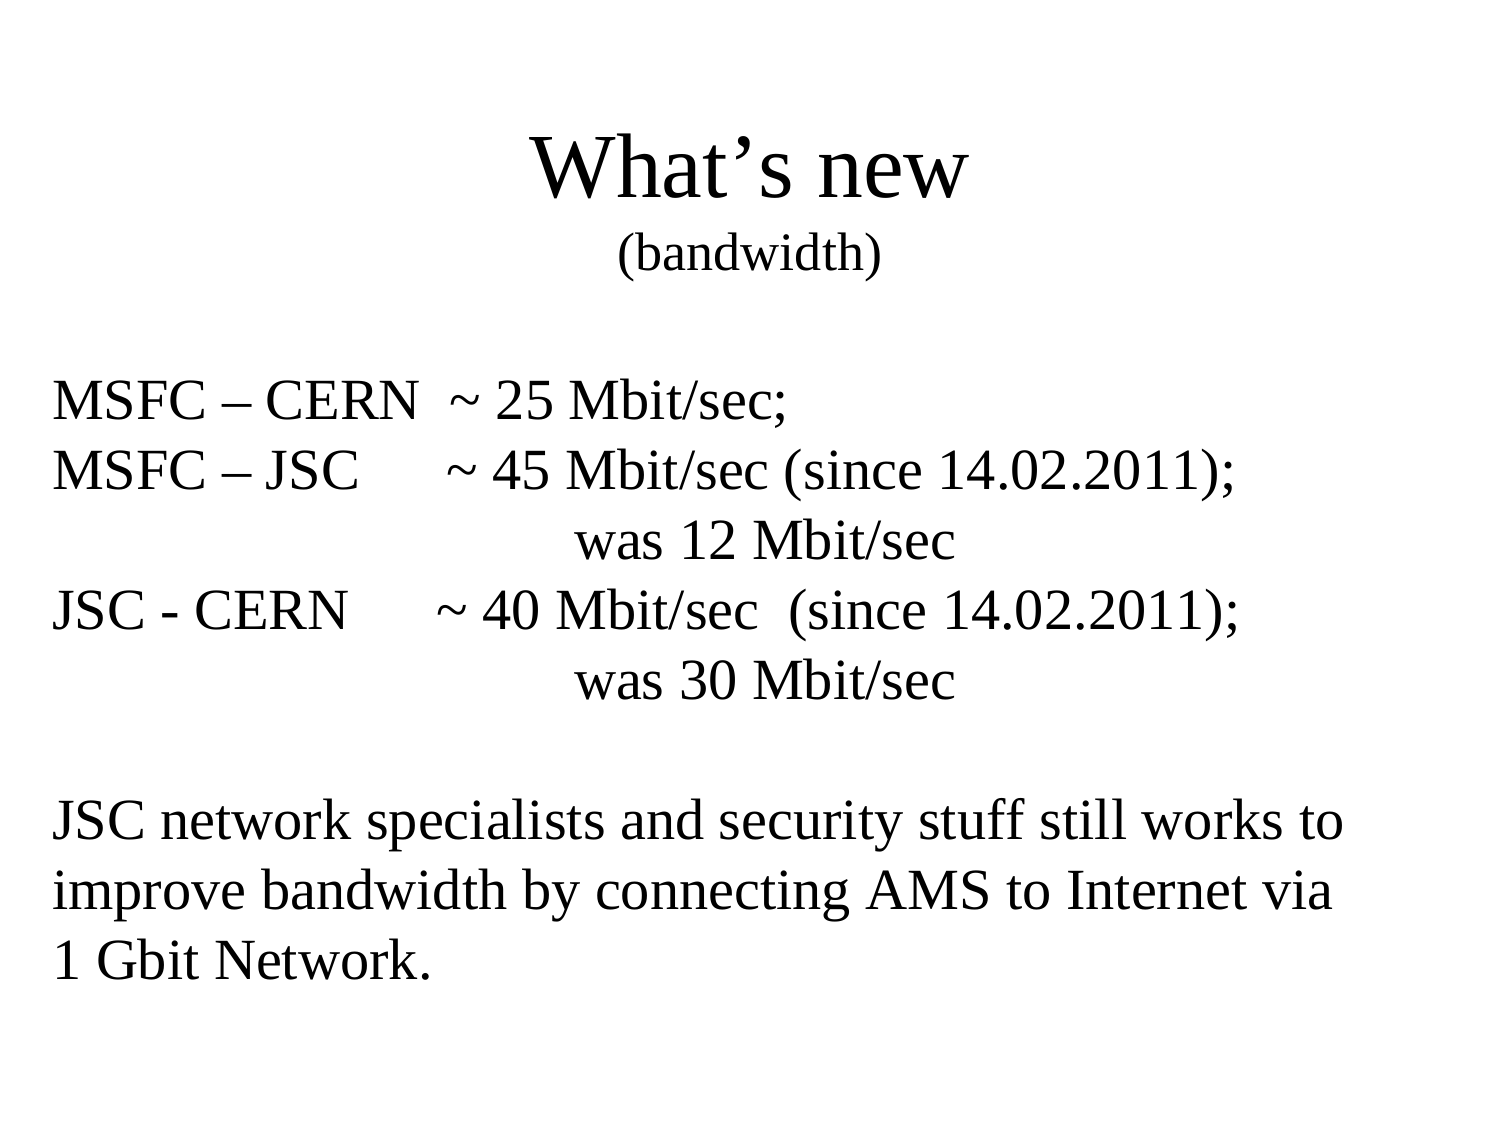

# What’s new (bandwidth)
MSFC – CERN ~ 25 Mbit/sec;
MSFC – JSC ~ 45 Mbit/sec (since 14.02.2011);
 was 12 Mbit/sec
JSC - CERN ~ 40 Mbit/sec (since 14.02.2011);
 was 30 Mbit/sec
JSC network specialists and security stuff still works to
improve bandwidth by connecting AMS to Internet via
1 Gbit Network.